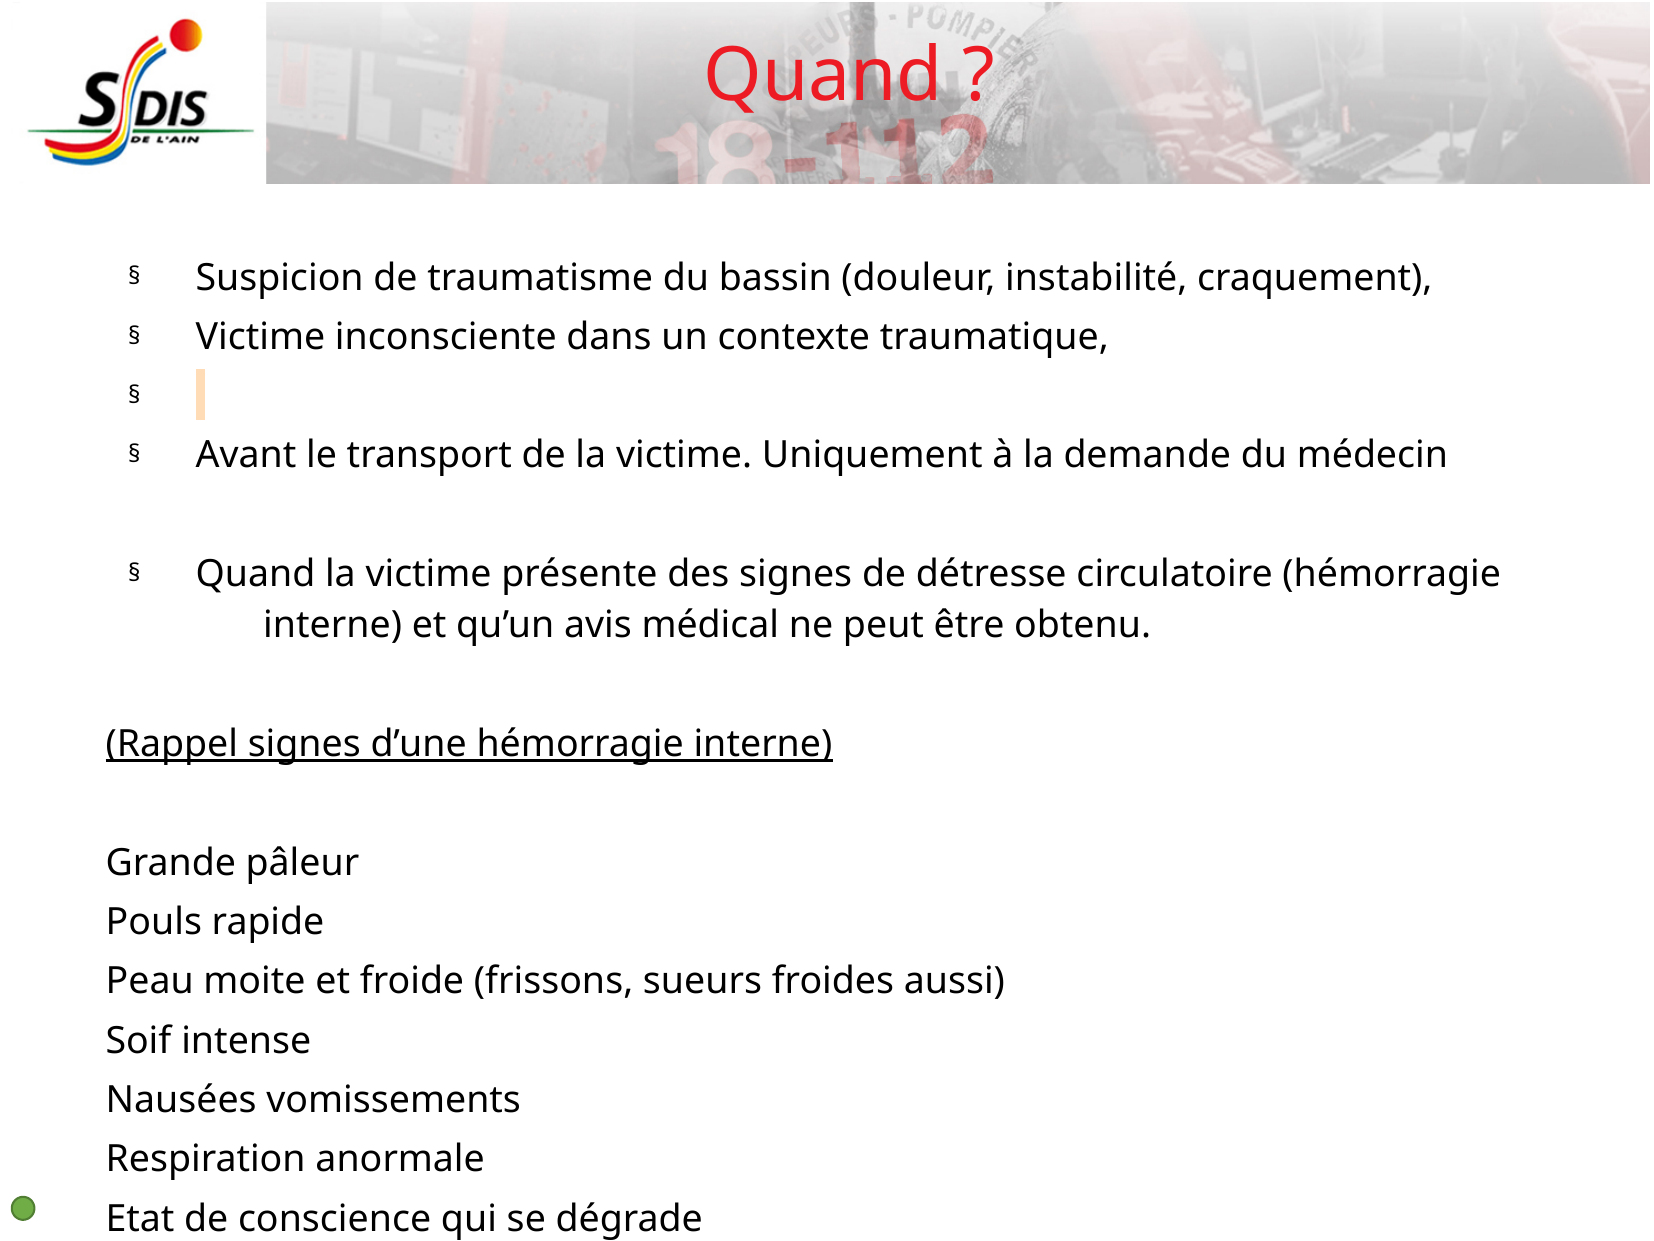

# Quand ?
Suspicion de traumatisme du bassin (douleur, instabilité, craquement),
Victime inconsciente dans un contexte traumatique,
Avant le transport de la victime. Uniquement à la demande du médecin
Quand la victime présente des signes de détresse circulatoire (hémorragie interne) et qu’un avis médical ne peut être obtenu.
(Rappel signes d’une hémorragie interne)
Grande pâleur
Pouls rapide
Peau moite et froide (frissons, sueurs froides aussi)
Soif intense
Nausées vomissements
Respiration anormale
Etat de conscience qui se dégrade